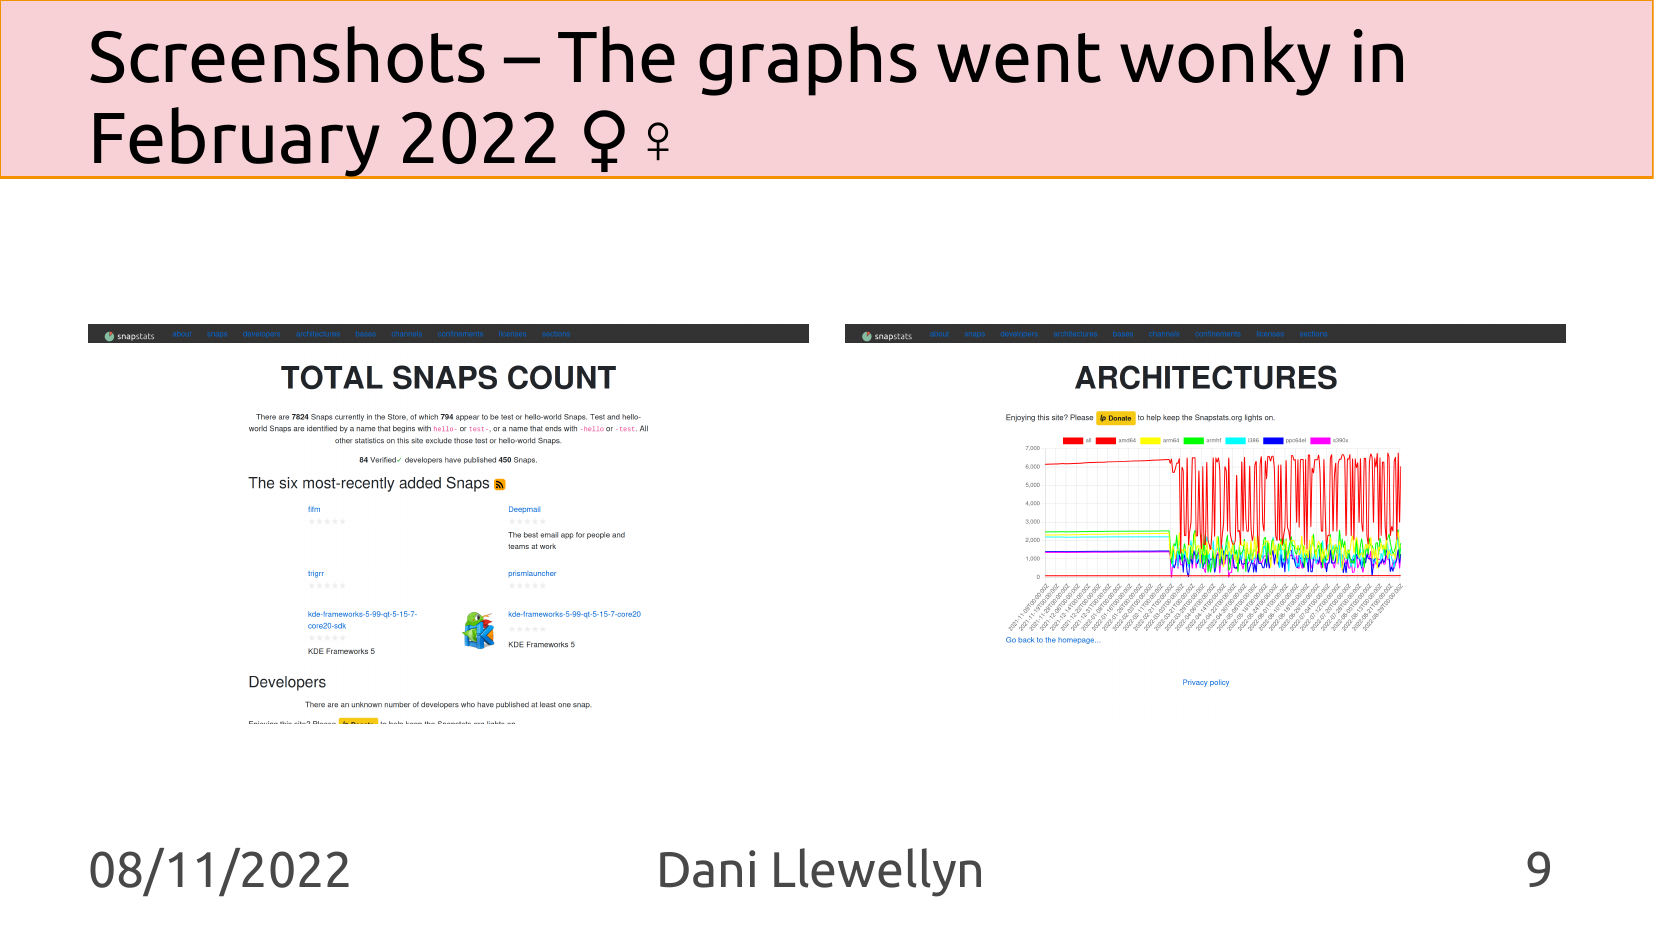

# Screenshots – The graphs went wonky in February 2022 🤦‍♀️
08/11/2022
Dani Llewellyn
9